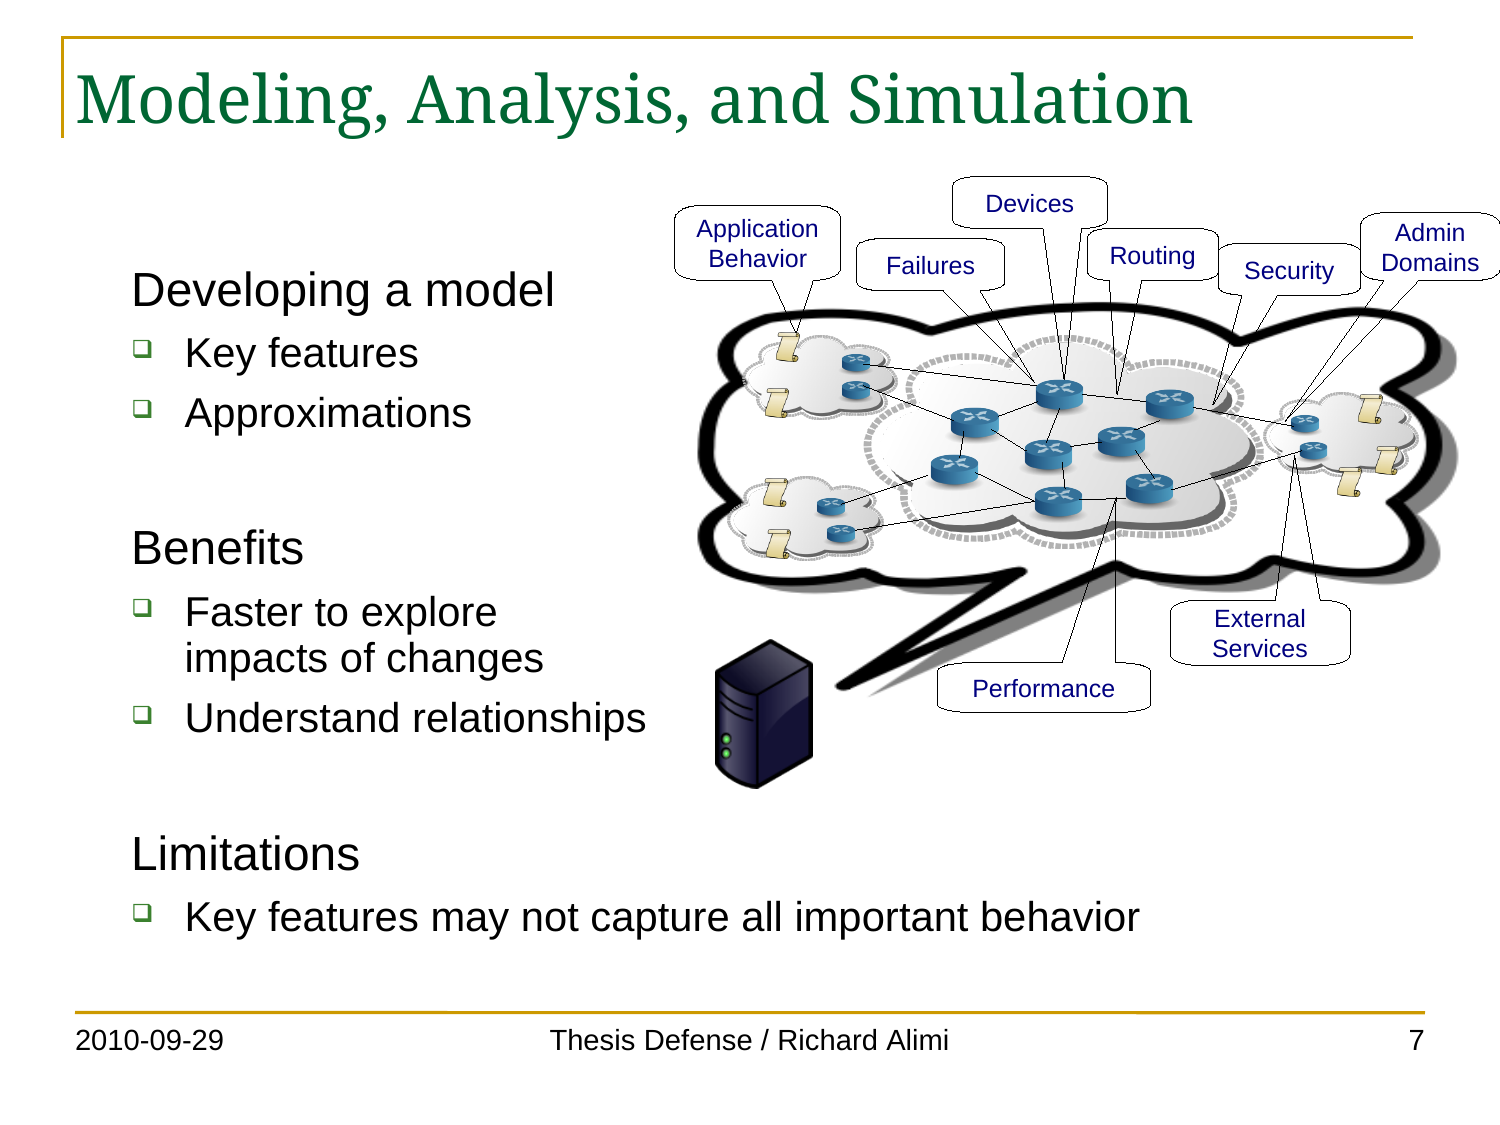

# Modeling, Analysis, and Simulation
Devices
Application
Behavior
Admin
Domains
Routing
Failures
Security
External
Services
Performance
Developing a model
Key features
Approximations
Benefits
Faster to explore
impacts of changes
Understand relationships
Limitations
Key features may not capture all important behavior
2010-09-29
Thesis Defense / Richard Alimi
7